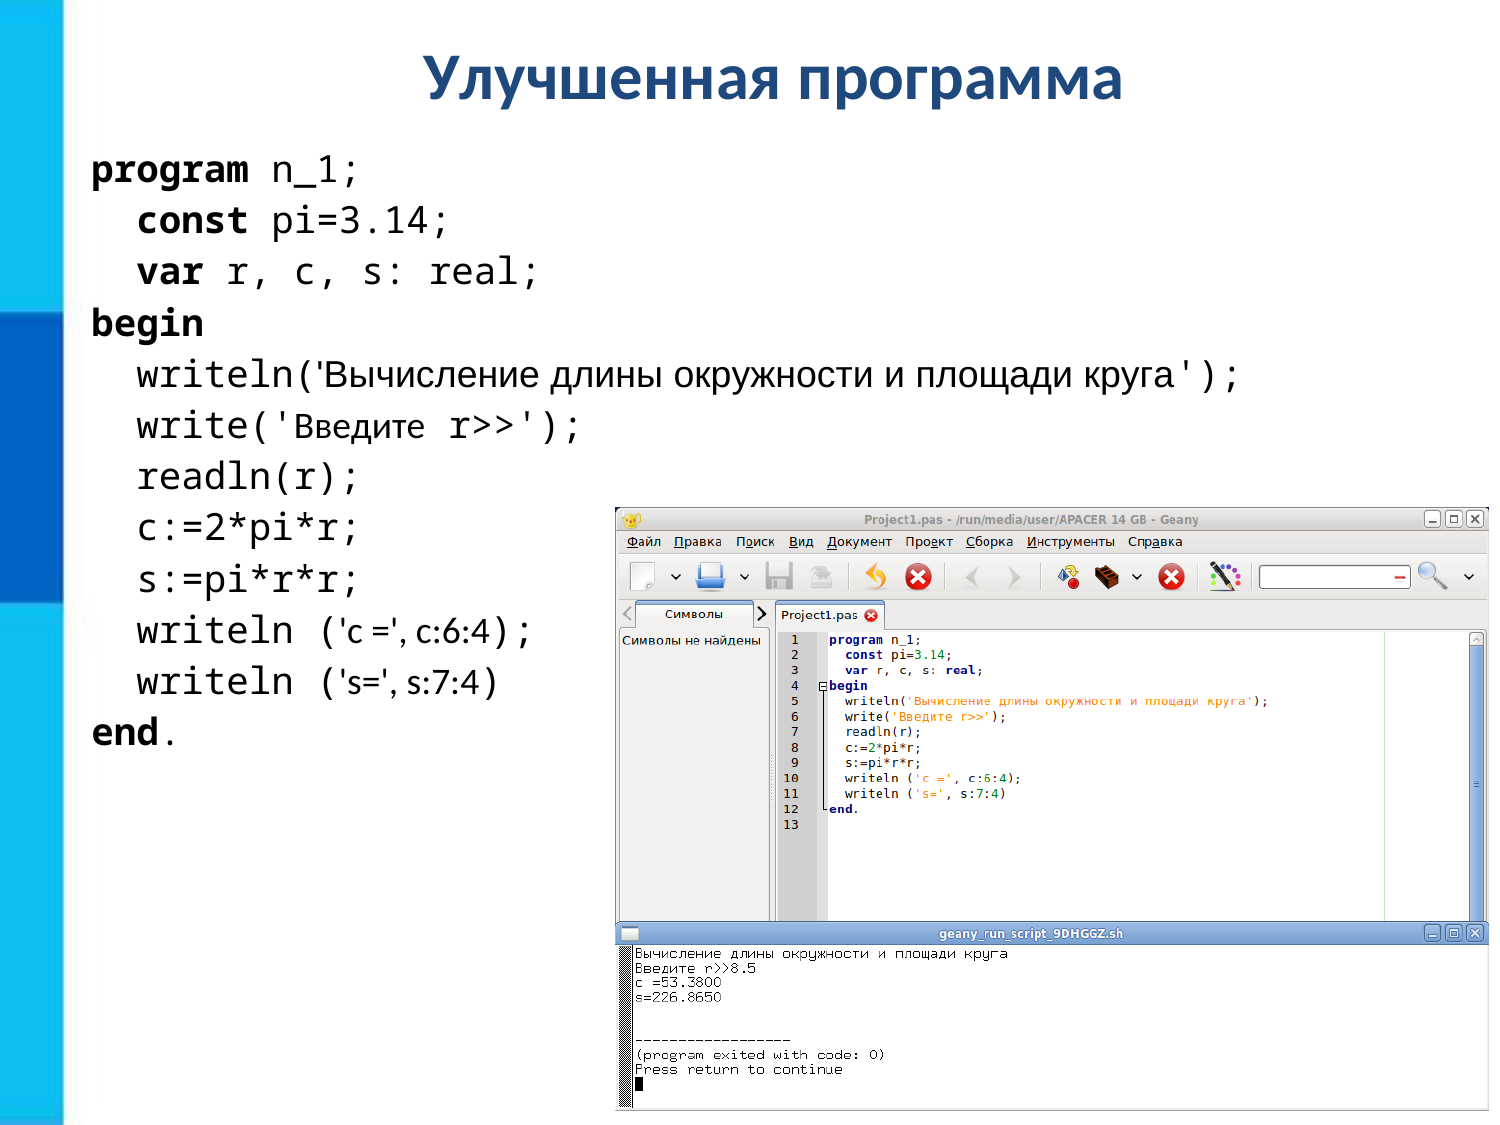

Улучшенная программа
program n_1;
 const pi=3.14;
 var r, c, s: real;
begin
 writeln('Вычисление длины окружности и площади круга');
 write('Введите r>>');
 readln(r);
 c:=2*pi*r;
 s:=pi*r*r;
 writeln ('c =', с:6:4);
 writeln ('s=', s:7:4)
end.